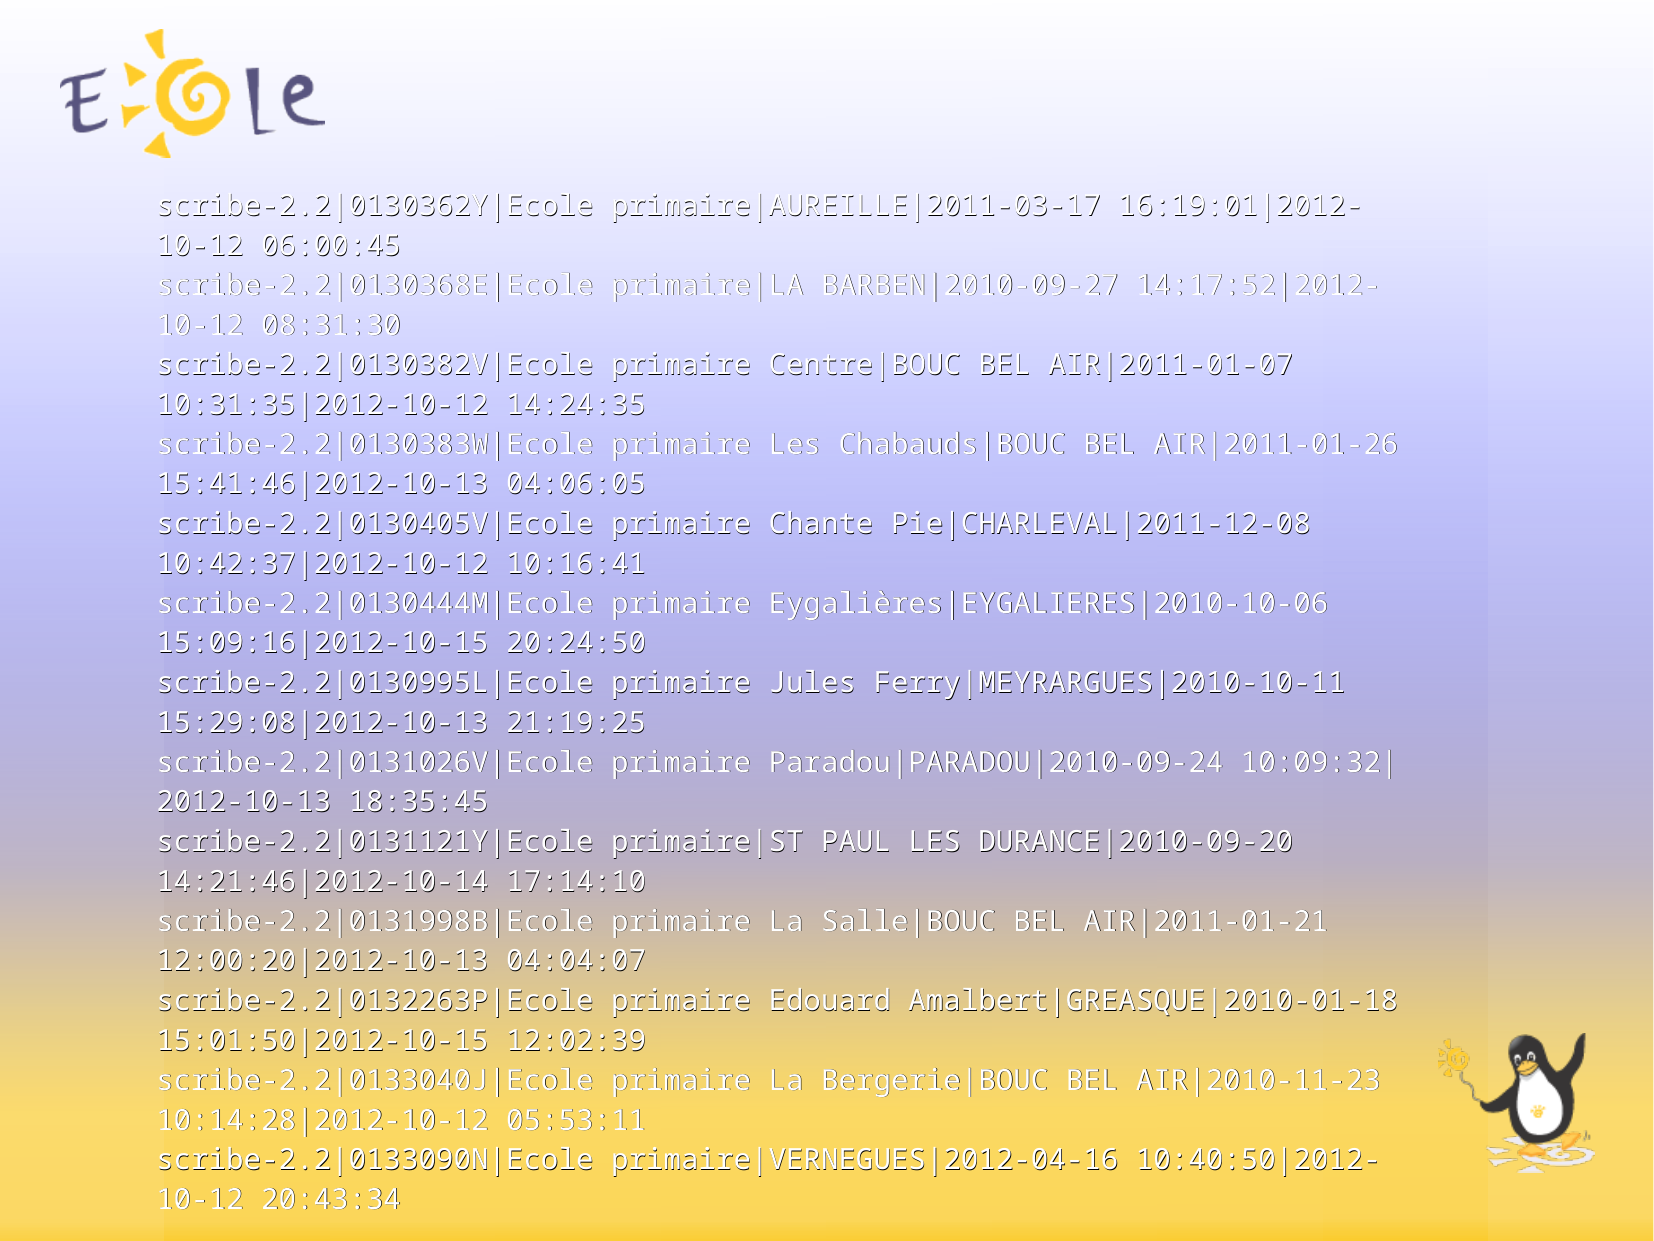

scribe-2.2|0130362Y|Ecole primaire|AUREILLE|2011-03-17 16:19:01|2012-10-12 06:00:45
scribe-2.2|0130368E|Ecole primaire|LA BARBEN|2010-09-27 14:17:52|2012-10-12 08:31:30
scribe-2.2|0130382V|Ecole primaire Centre|BOUC BEL AIR|2011-01-07 10:31:35|2012-10-12 14:24:35
scribe-2.2|0130383W|Ecole primaire Les Chabauds|BOUC BEL AIR|2011-01-26 15:41:46|2012-10-13 04:06:05
scribe-2.2|0130405V|Ecole primaire Chante Pie|CHARLEVAL|2011-12-08 10:42:37|2012-10-12 10:16:41
scribe-2.2|0130444M|Ecole primaire Eygalières|EYGALIERES|2010-10-06 15:09:16|2012-10-15 20:24:50
scribe-2.2|0130995L|Ecole primaire Jules Ferry|MEYRARGUES|2010-10-11 15:29:08|2012-10-13 21:19:25
scribe-2.2|0131026V|Ecole primaire Paradou|PARADOU|2010-09-24 10:09:32|2012-10-13 18:35:45
scribe-2.2|0131121Y|Ecole primaire|ST PAUL LES DURANCE|2010-09-20 14:21:46|2012-10-14 17:14:10
scribe-2.2|0131998B|Ecole primaire La Salle|BOUC BEL AIR|2011-01-21 12:00:20|2012-10-13 04:04:07
scribe-2.2|0132263P|Ecole primaire Edouard Amalbert|GREASQUE|2010-01-18 15:01:50|2012-10-15 12:02:39
scribe-2.2|0133040J|Ecole primaire La Bergerie|BOUC BEL AIR|2010-11-23 10:14:28|2012-10-12 05:53:11
scribe-2.2|0133090N|Ecole primaire|VERNEGUES|2012-04-16 10:40:50|2012-10-12 20:43:34